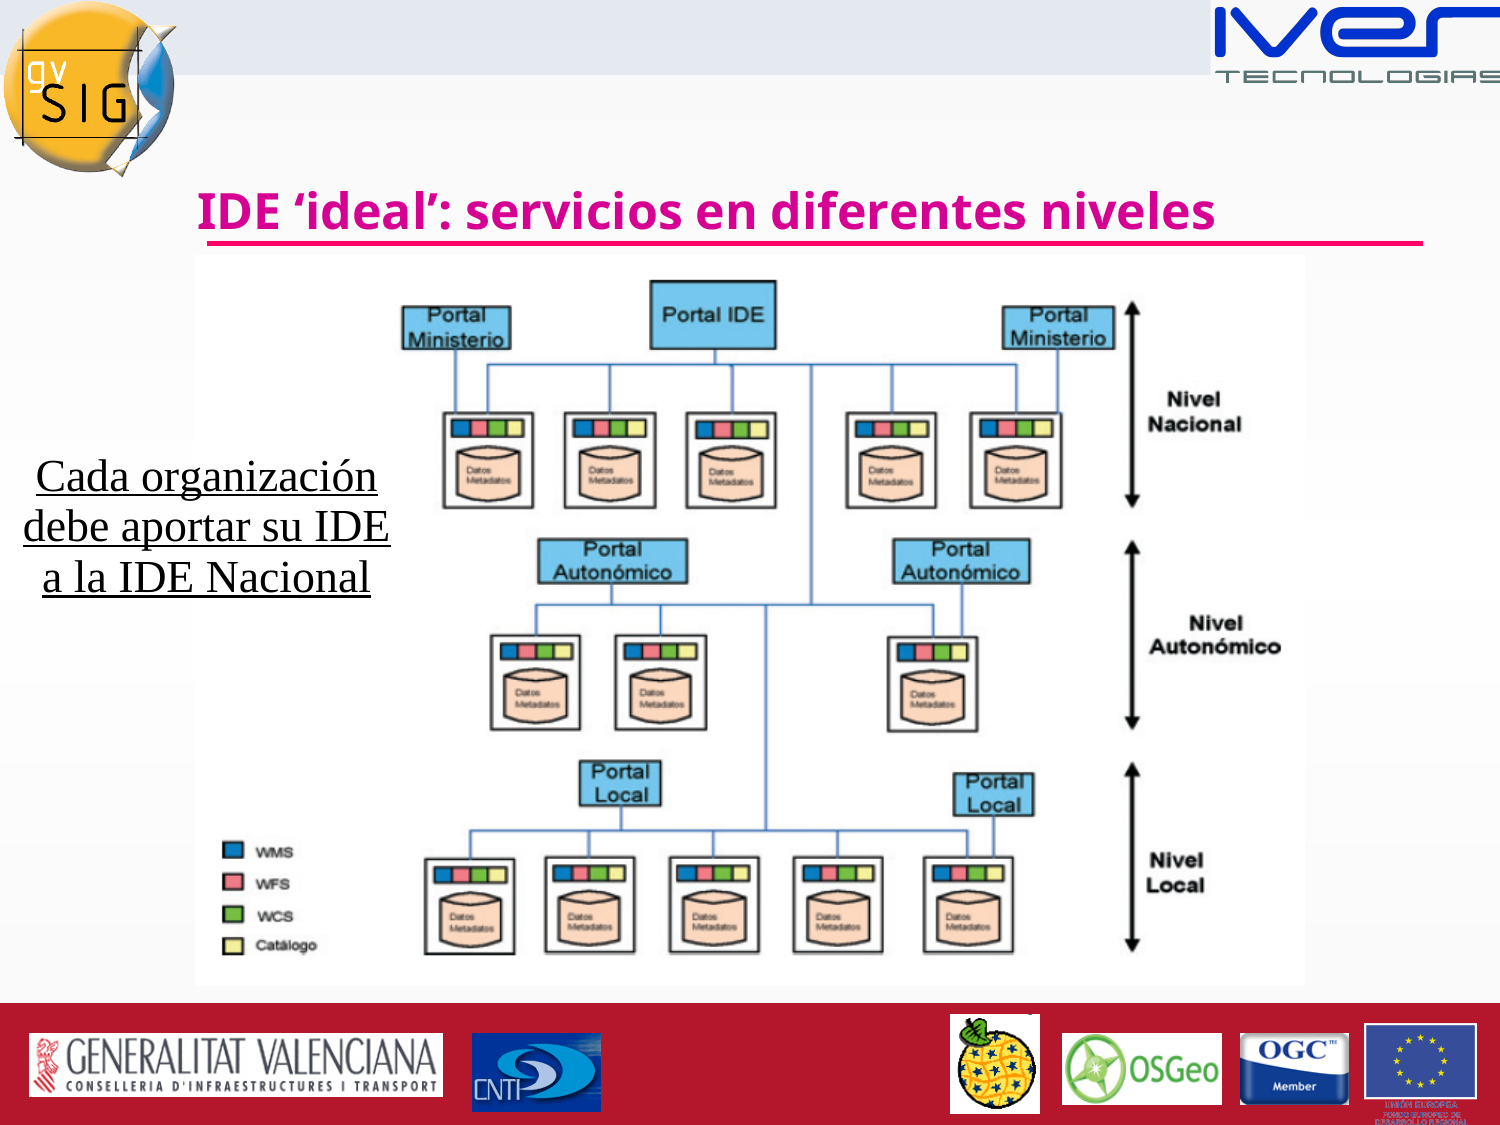

IDE ‘ideal’: servicios en diferentes niveles
Cada organización debe aportar su IDE a la IDE Nacional